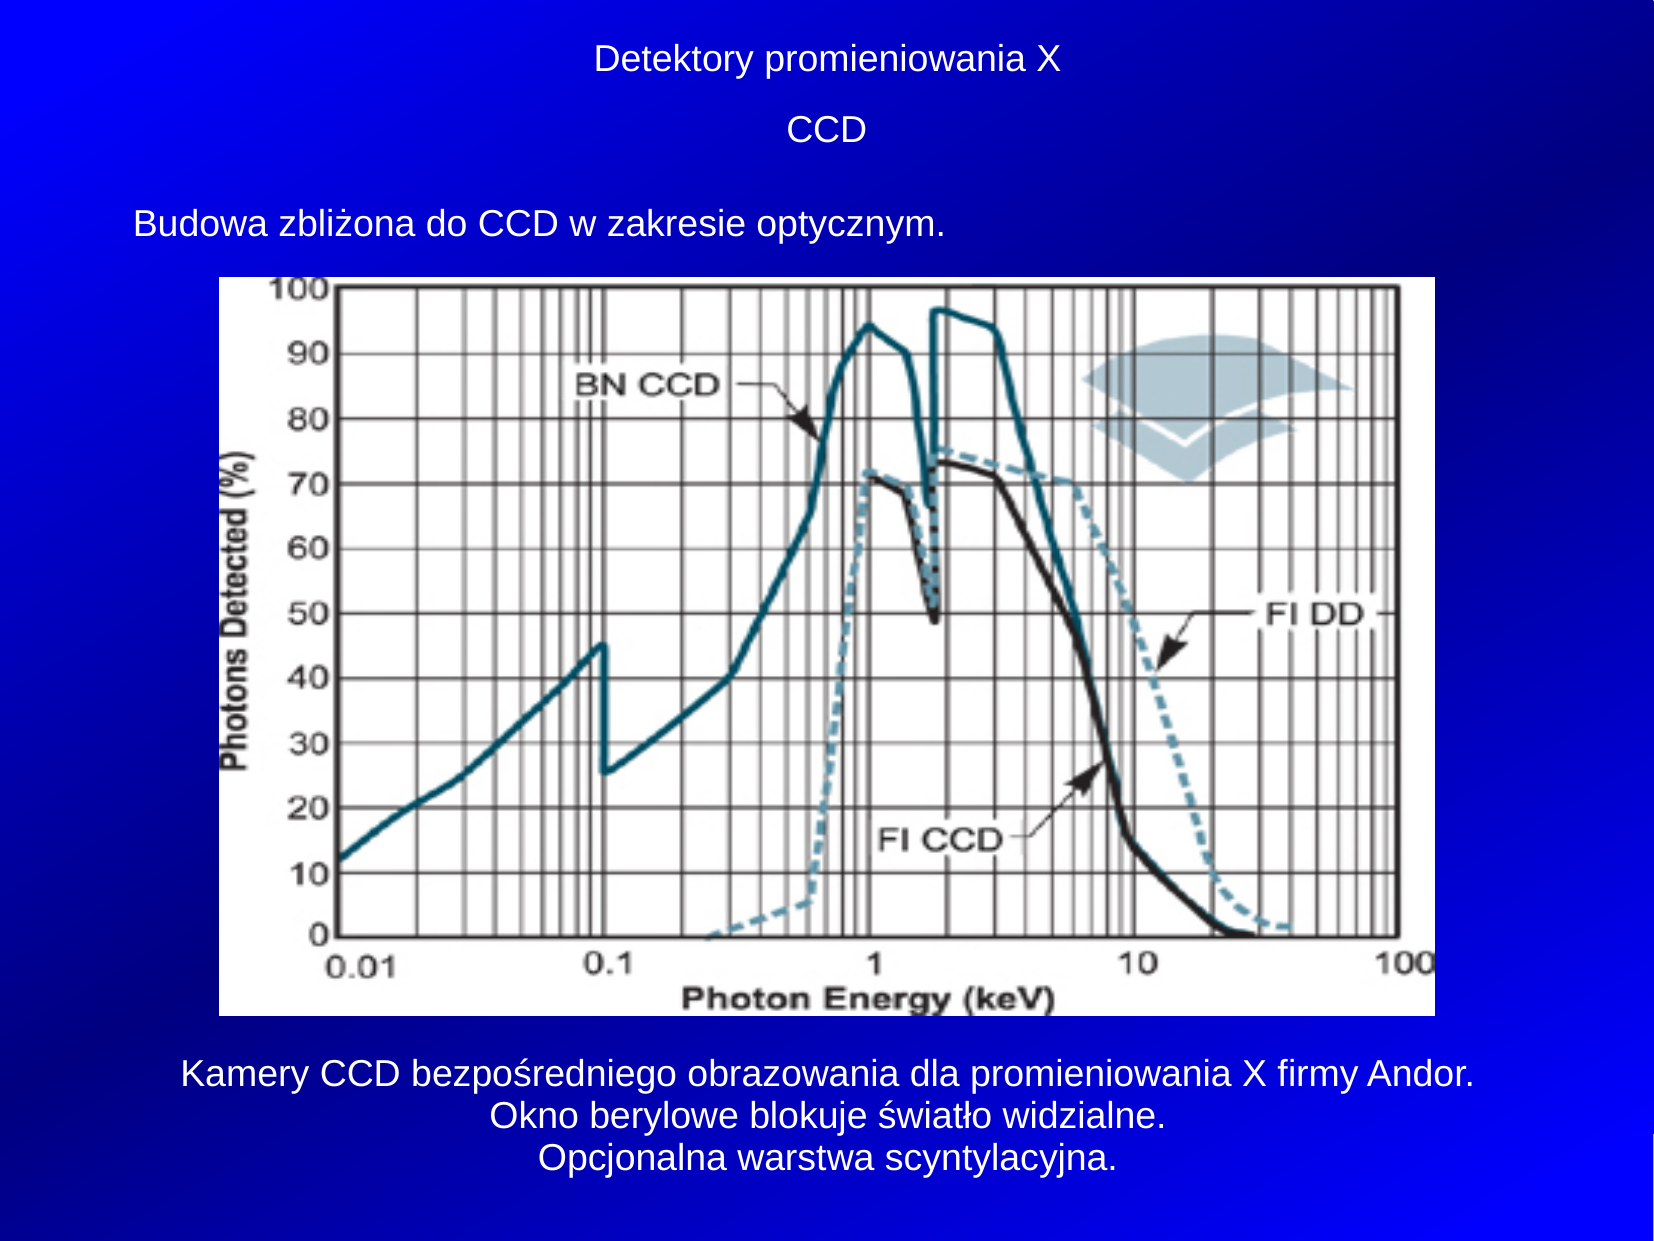

Detektory promieniowania X
CCD
Budowa zbliżona do CCD w zakresie optycznym.
Kamery CCD bezpośredniego obrazowania dla promieniowania X firmy Andor.
Okno berylowe blokuje światło widzialne.
Opcjonalna warstwa scyntylacyjna.